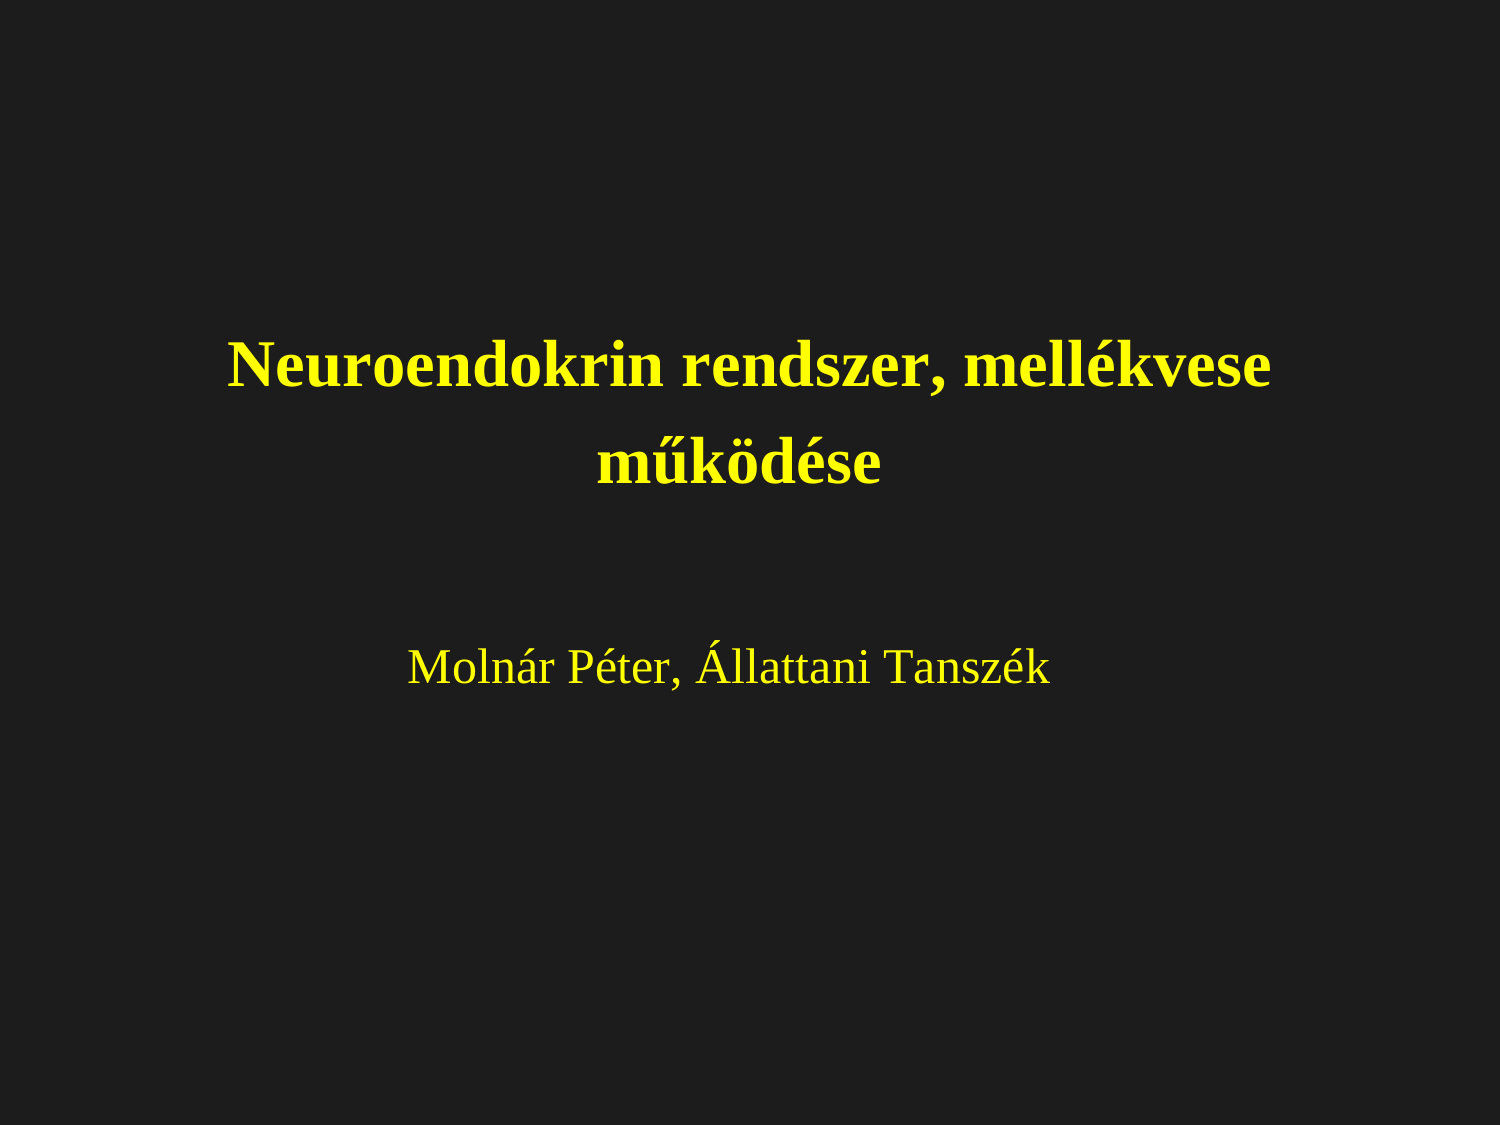

# Neuroendokrin rendszer, mellékvese működése Molnár Péter, Állattani Tanszék